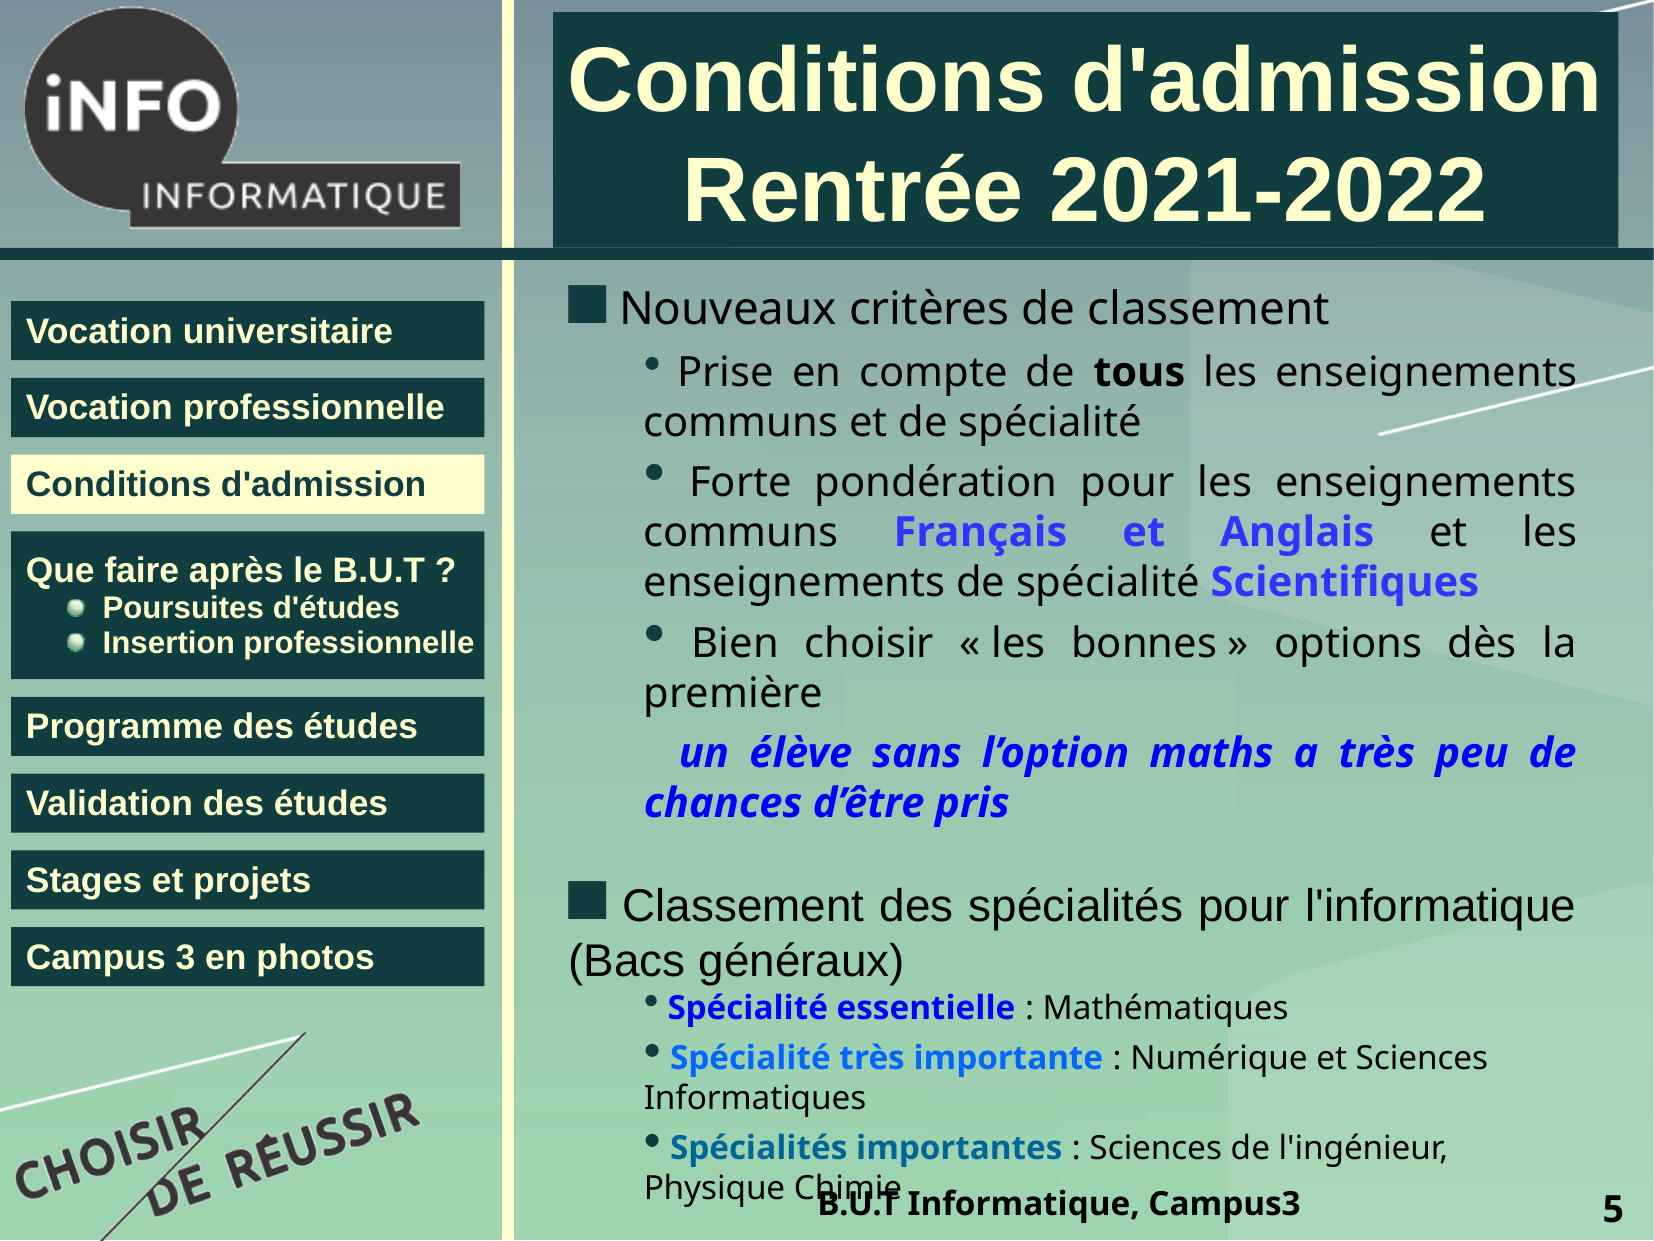

Conditions d'admission
Rentrée 2021-2022
 Nouveaux critères de classement
 Prise en compte de tous les enseignements communs et de spécialité
 Forte pondération pour les enseignements communs Français et Anglais et les enseignements de spécialité Scientifiques
 Bien choisir « les bonnes » options dès la première
un élève sans l’option maths a très peu de chances d’être pris
 Classement des spécialités pour l'informatique (Bacs généraux)
 Spécialité essentielle : Mathématiques
 Spécialité très importante : Numérique et Sciences Informatiques
 Spécialités importantes : Sciences de l'ingénieur, Physique Chimie
Vocation universitaire
Vocation professionnelle
Conditions d'admission
Que faire après le B.U.T ?
Poursuites d'études
Insertion professionnelle
Programme des études
Validation des études
Stages et projets
Campus 3 en photos
DUT Informatique, IUT Campus3
5